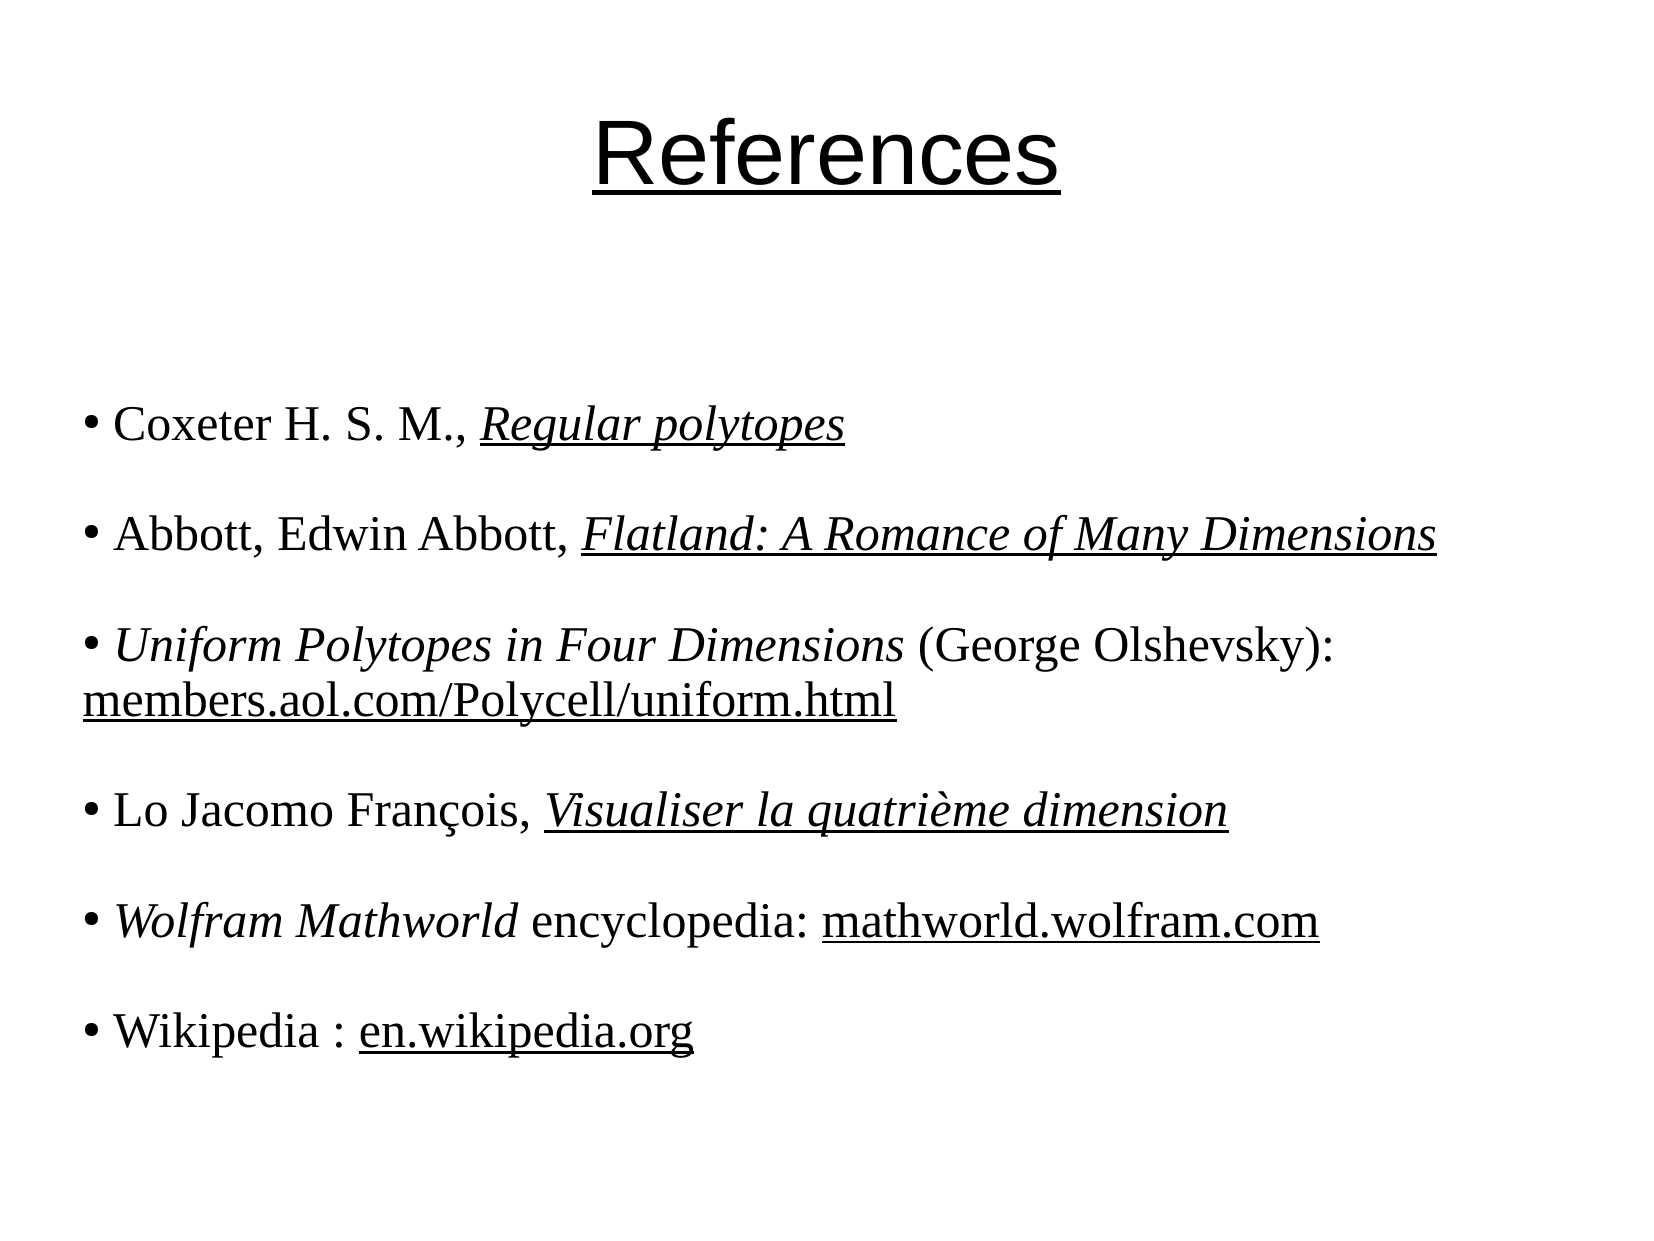

# References
 Coxeter H. S. M., Regular polytopes
 Abbott, Edwin Abbott, Flatland: A Romance of Many Dimensions
 Uniform Polytopes in Four Dimensions (George Olshevsky): members.aol.com/Polycell/uniform.html
 Lo Jacomo François, Visualiser la quatrième dimension
 Wolfram Mathworld encyclopedia: mathworld.wolfram.com
 Wikipedia : en.wikipedia.org